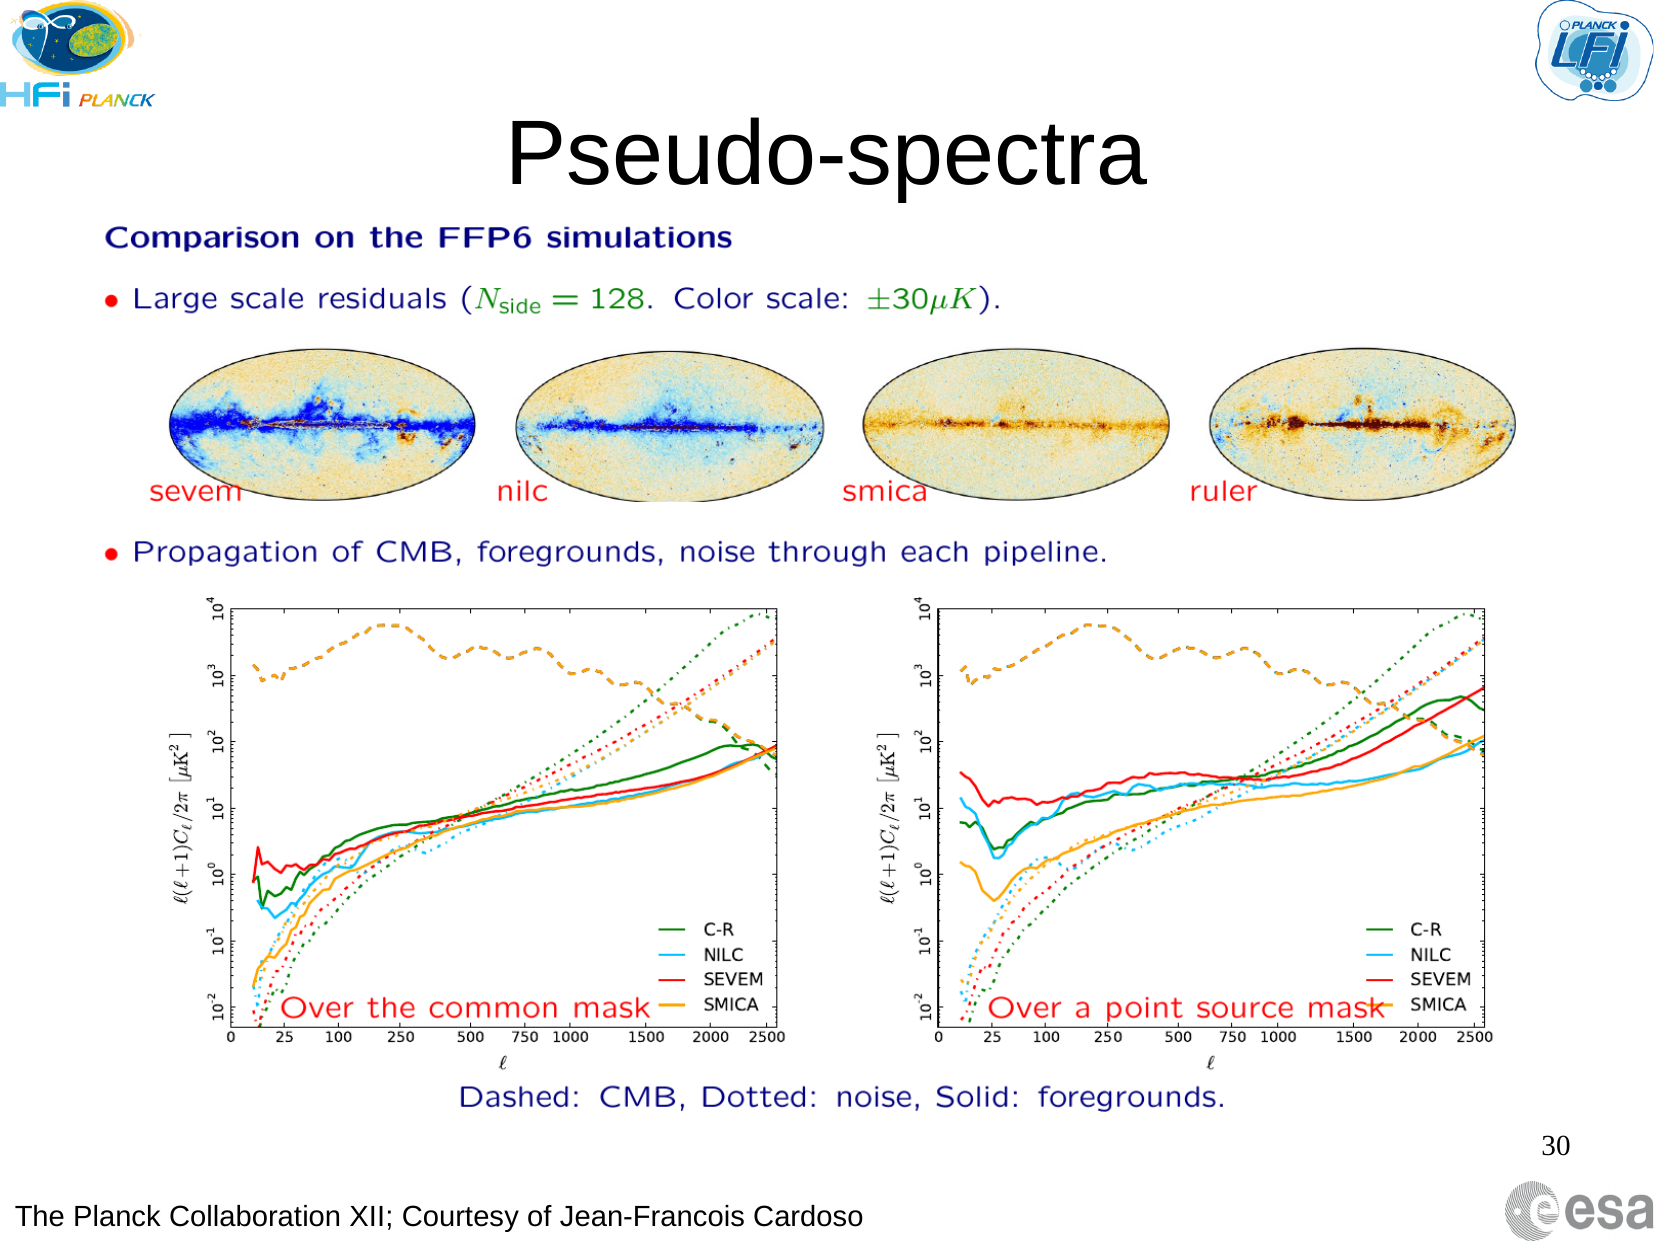

# Pseudo-spectra
30
The Planck Collaboration XII; Courtesy of Jean-Francois Cardoso